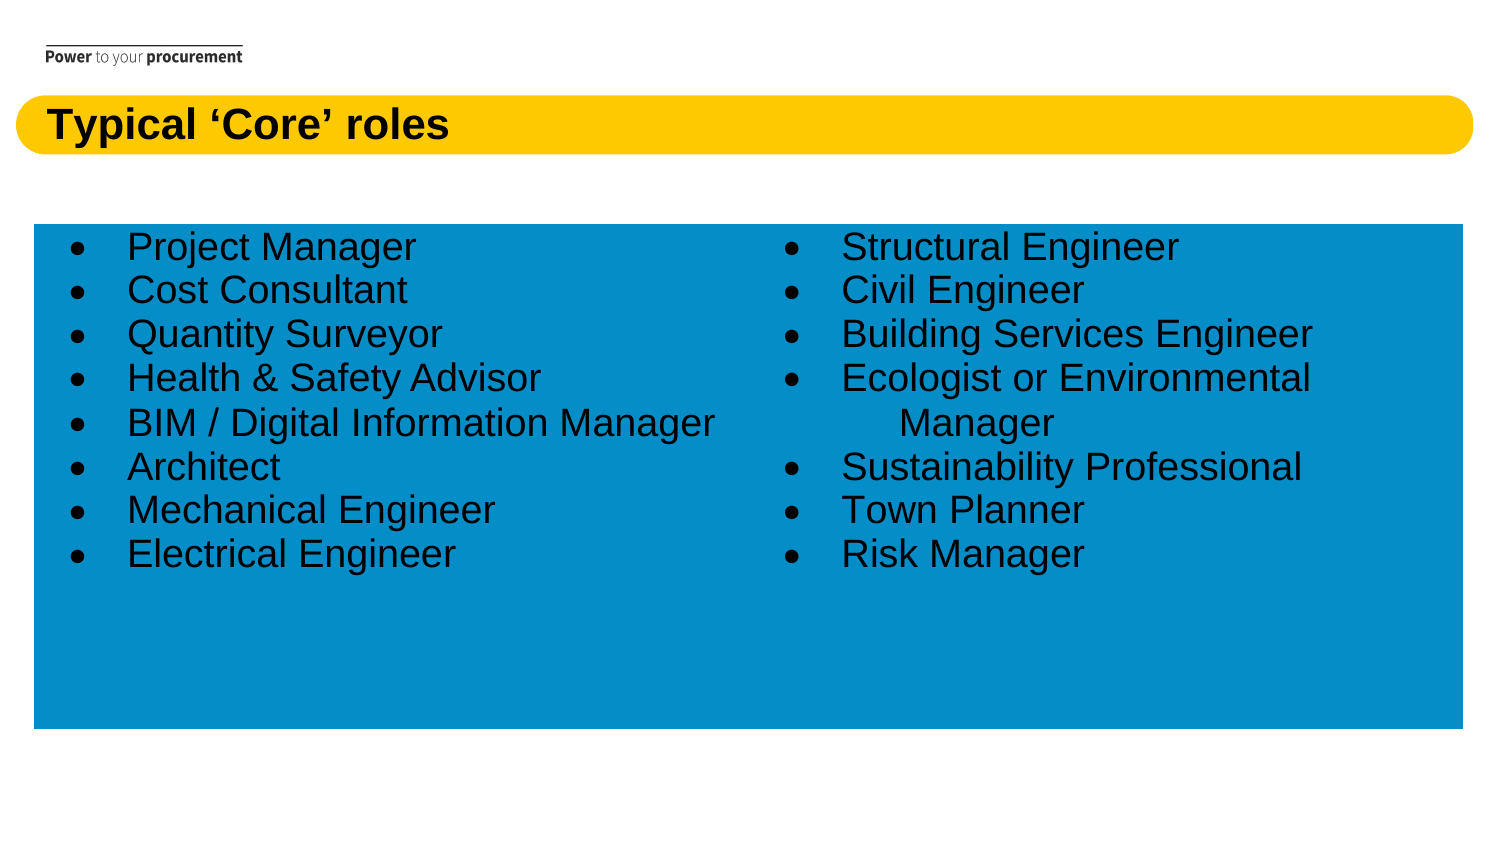

# Typical ‘Core’ roles
| Project Manager Cost Consultant Quantity Surveyor Health & Safety Advisor BIM / Digital Information Manager Architect Mechanical Engineer Electrical Engineer | Structural Engineer Civil Engineer Building Services Engineer Ecologist or Environmental Manager Sustainability Professional Town Planner Risk Manager |
| --- | --- |